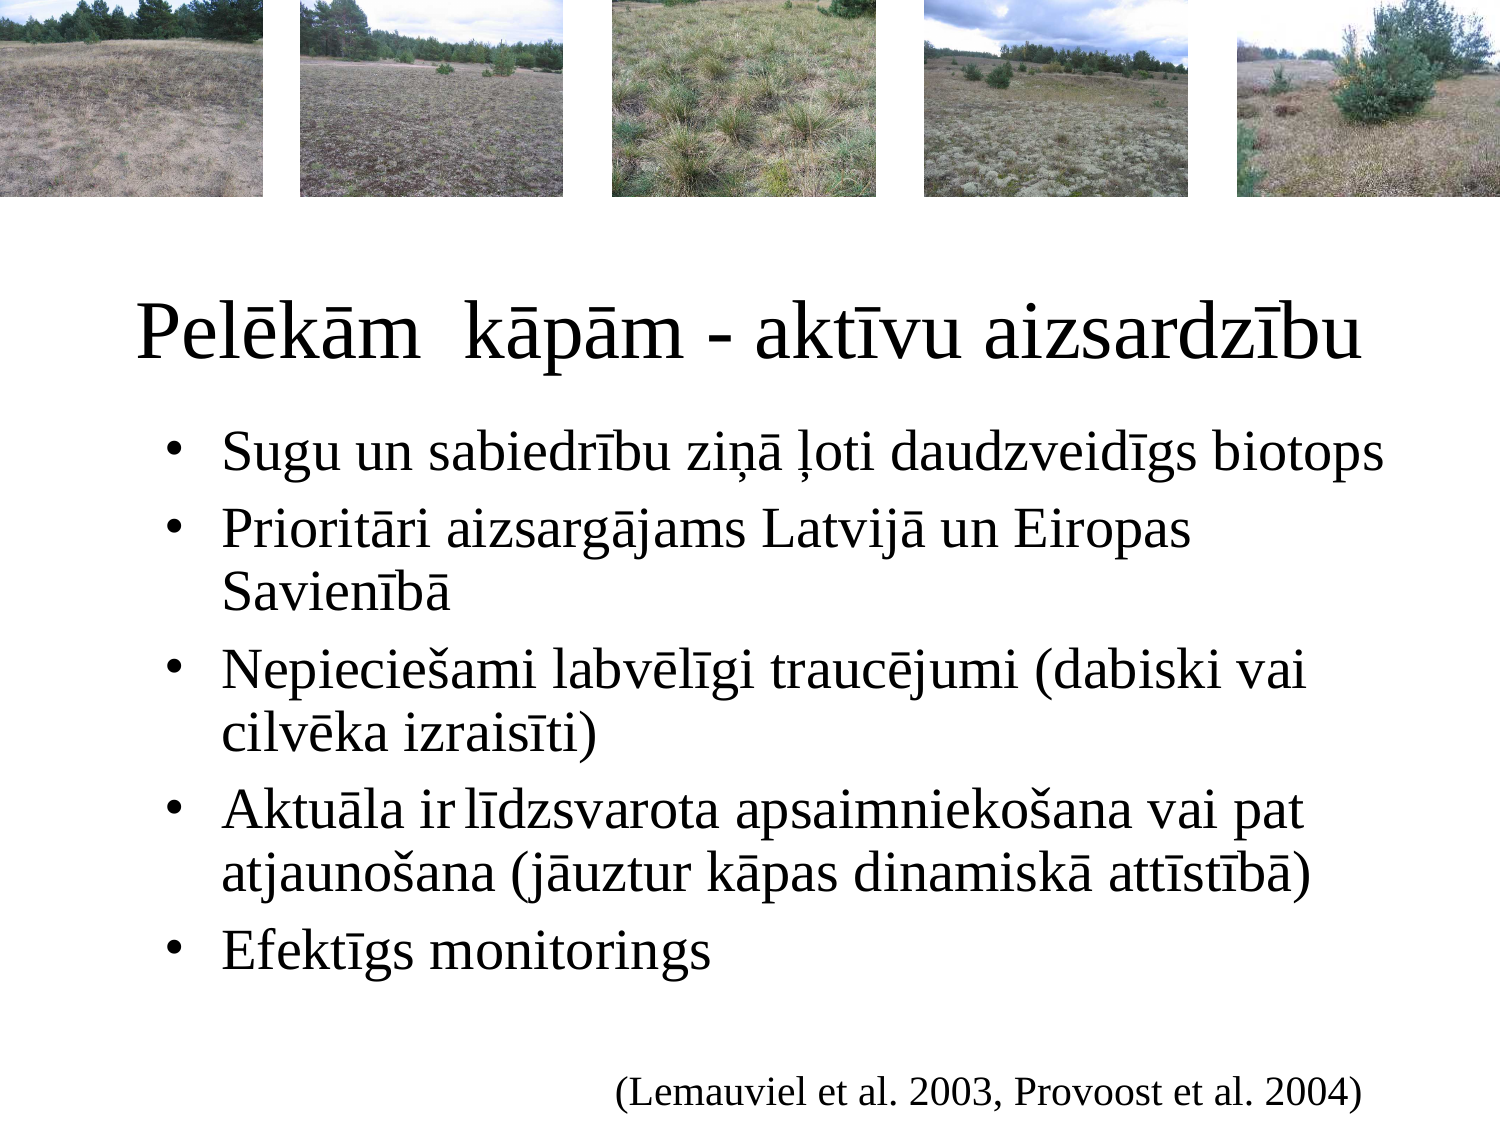

# Pelēkām kāpām - aktīvu aizsardzību
Sugu un sabiedrību ziņā ļoti daudzveidīgs biotops
Prioritāri aizsargājams Latvijā un Eiropas Savienībā
Nepieciešami labvēlīgi traucējumi (dabiski vai cilvēka izraisīti)
Aktuāla ir	līdzsvarota apsaimniekošana vai pat atjaunošana (jāuztur kāpas dinamiskā attīstībā)
Efektīgs monitorings
				(Lemauviel et al. 2003, Provoost et al. 2004)